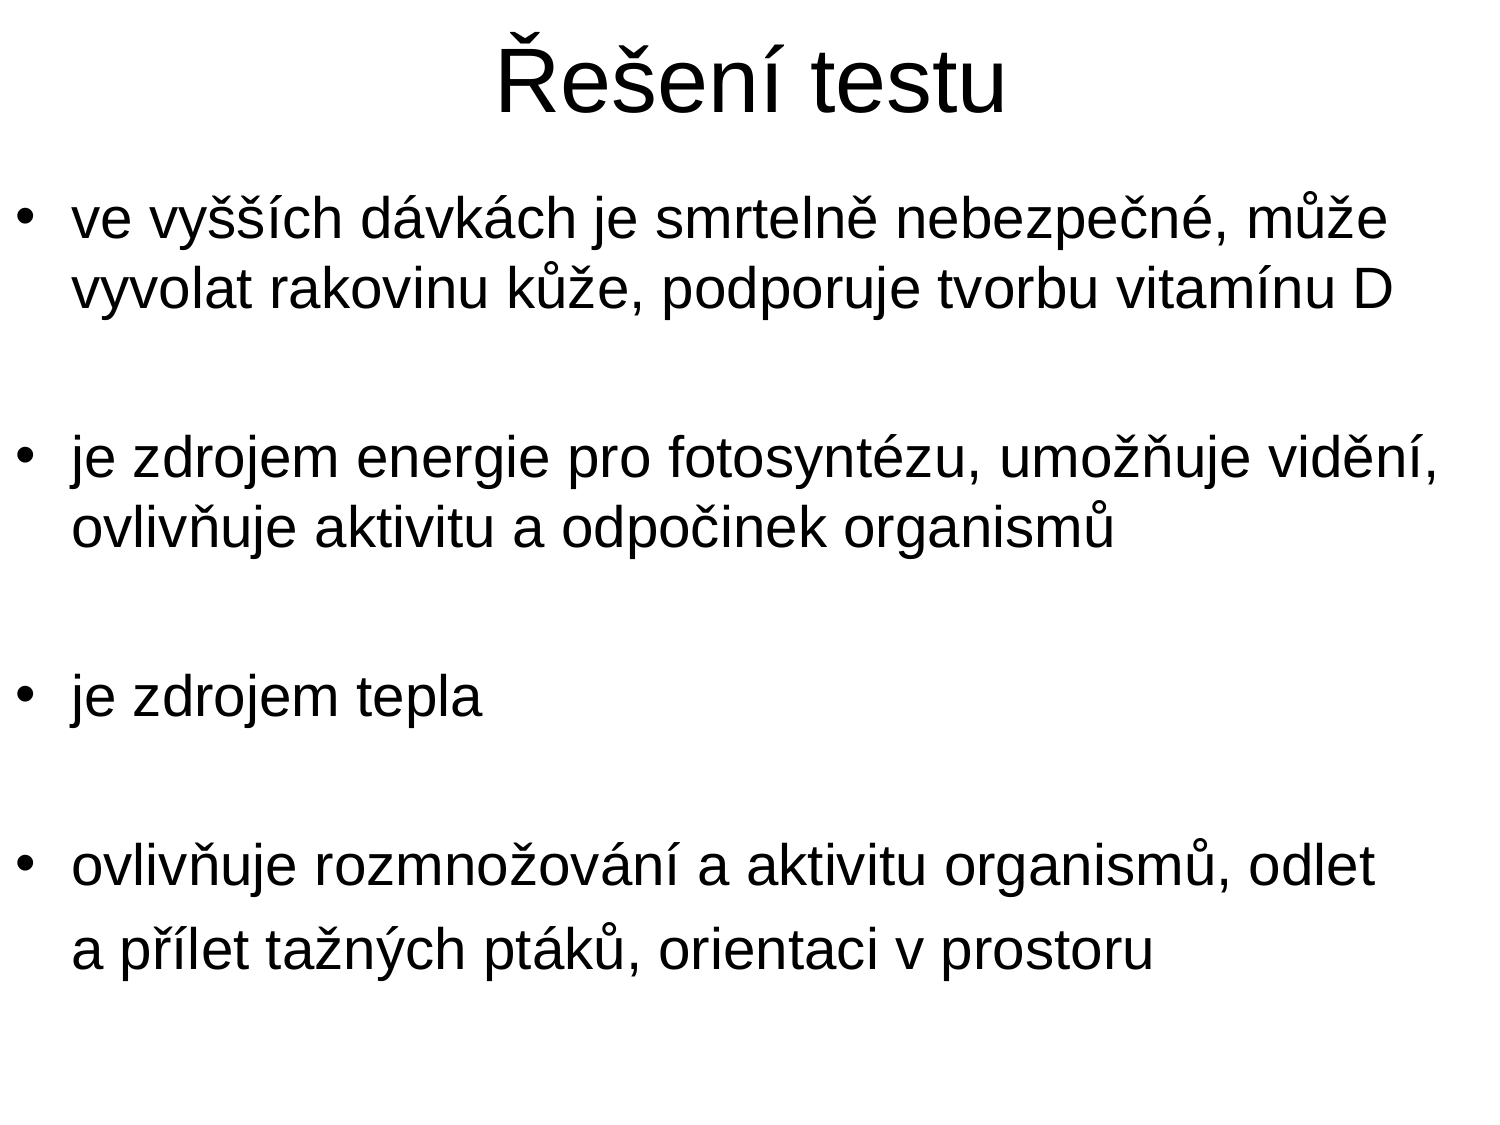

# Řešení testu
ve vyšších dávkách je smrtelně nebezpečné, může vyvolat rakovinu kůže, podporuje tvorbu vitamínu D
je zdrojem energie pro fotosyntézu, umožňuje vidění, ovlivňuje aktivitu a odpočinek organismů
je zdrojem tepla
ovlivňuje rozmnožování a aktivitu organismů, odlet
	a přílet tažných ptáků, orientaci v prostoru